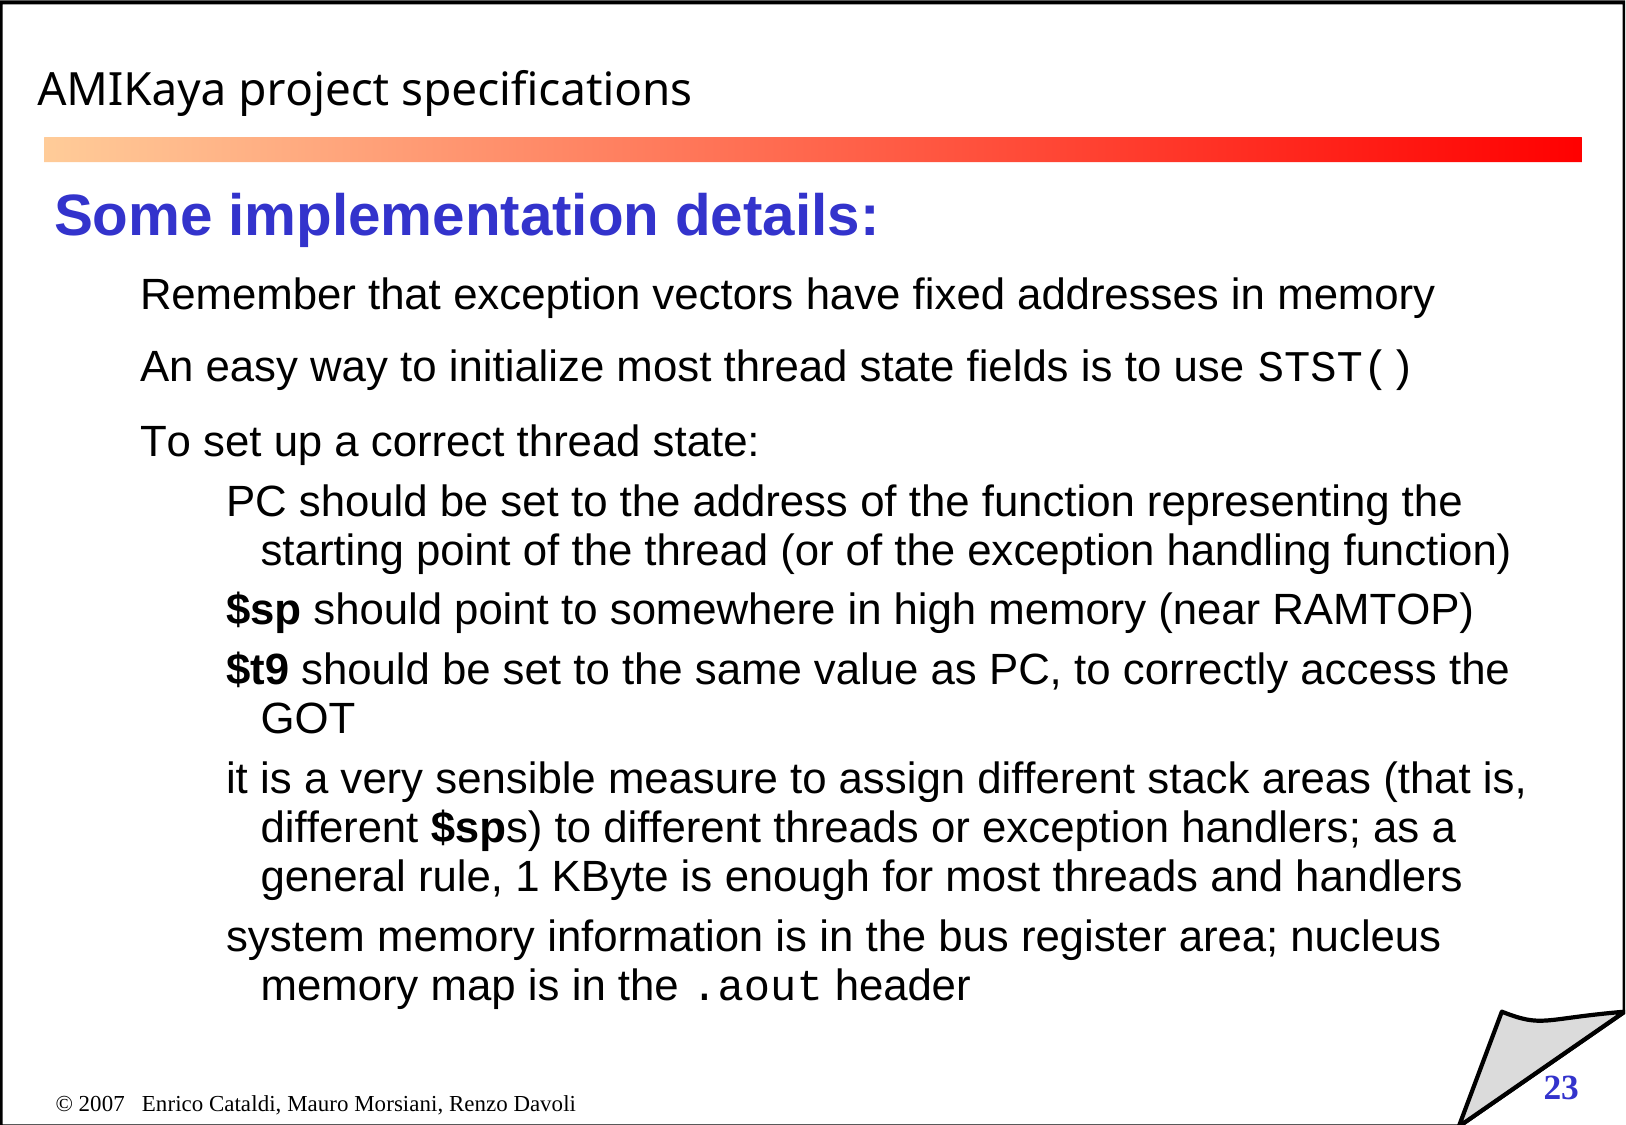

# AMIKaya project specifications
Some implementation details:
Remember that exception vectors have fixed addresses in memory
An easy way to initialize most thread state fields is to use STST()
To set up a correct thread state:
PC should be set to the address of the function representing the starting point of the thread (or of the exception handling function)
$sp should point to somewhere in high memory (near RAMTOP)
$t9 should be set to the same value as PC, to correctly access the GOT
it is a very sensible measure to assign different stack areas (that is, different $sps) to different threads or exception handlers; as a general rule, 1 KByte is enough for most threads and handlers
system memory information is in the bus register area; nucleus memory map is in the .aout header